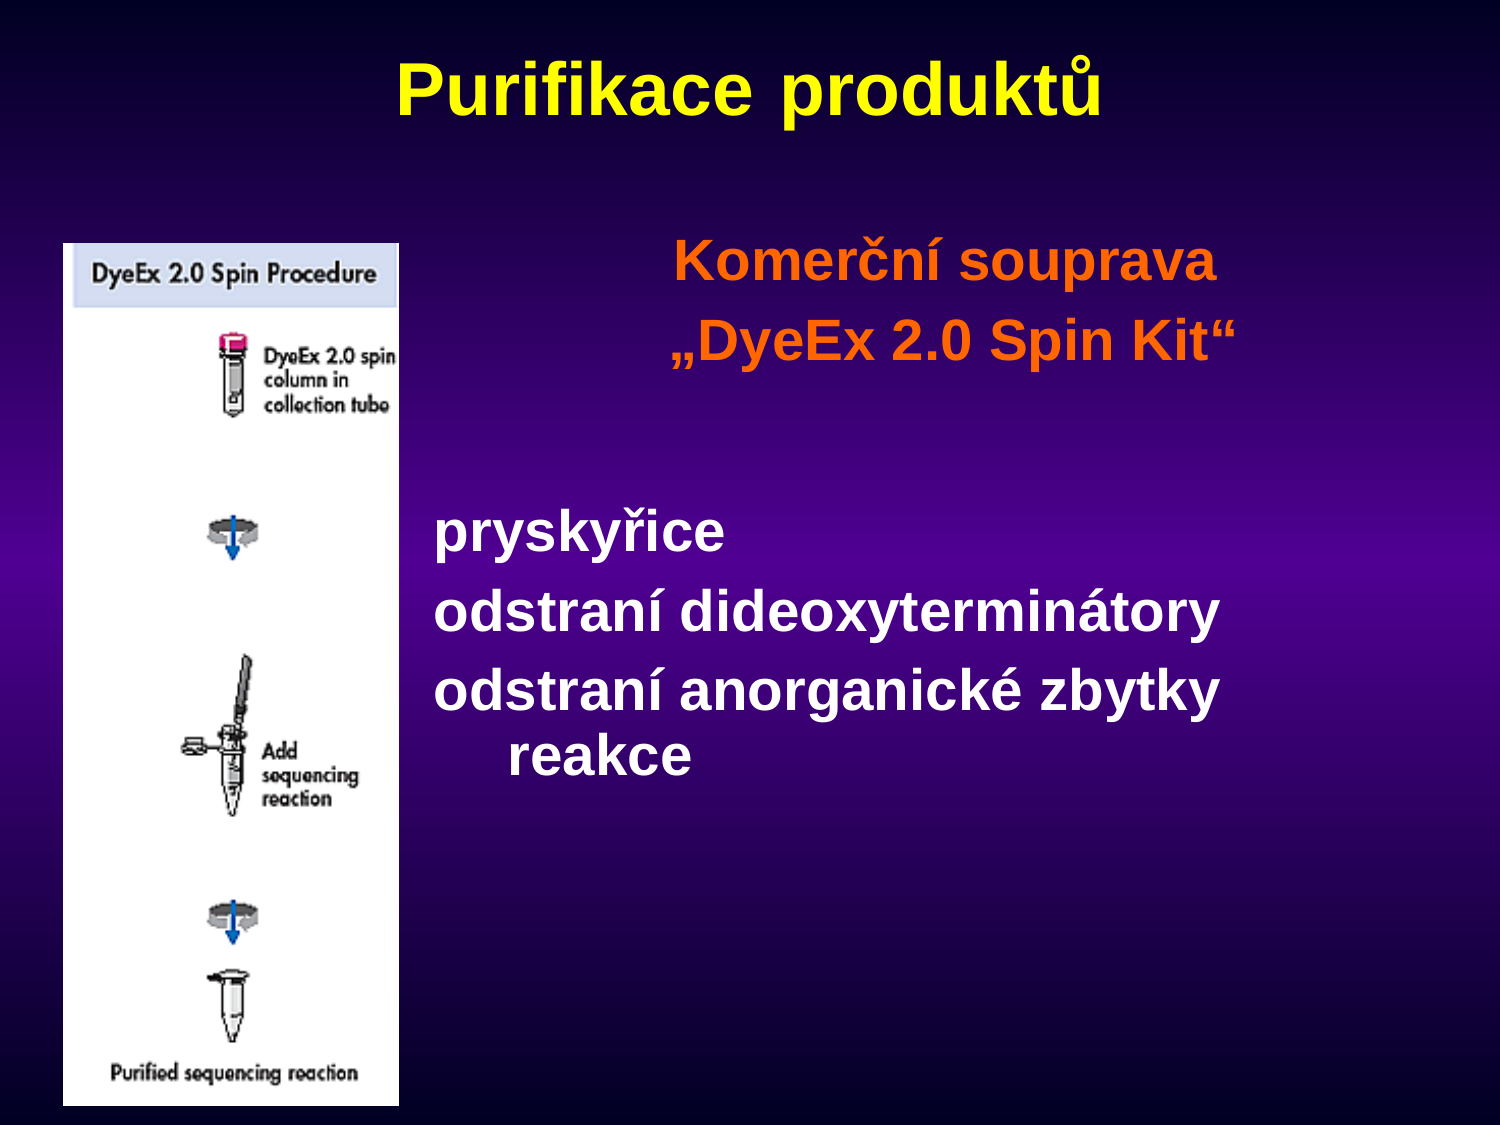

# Purifikace produktů
Komerční souprava
„DyeEx 2.0 Spin Kit“
pryskyřice
odstraní dideoxyterminátory
odstraní anorganické zbytky reakce